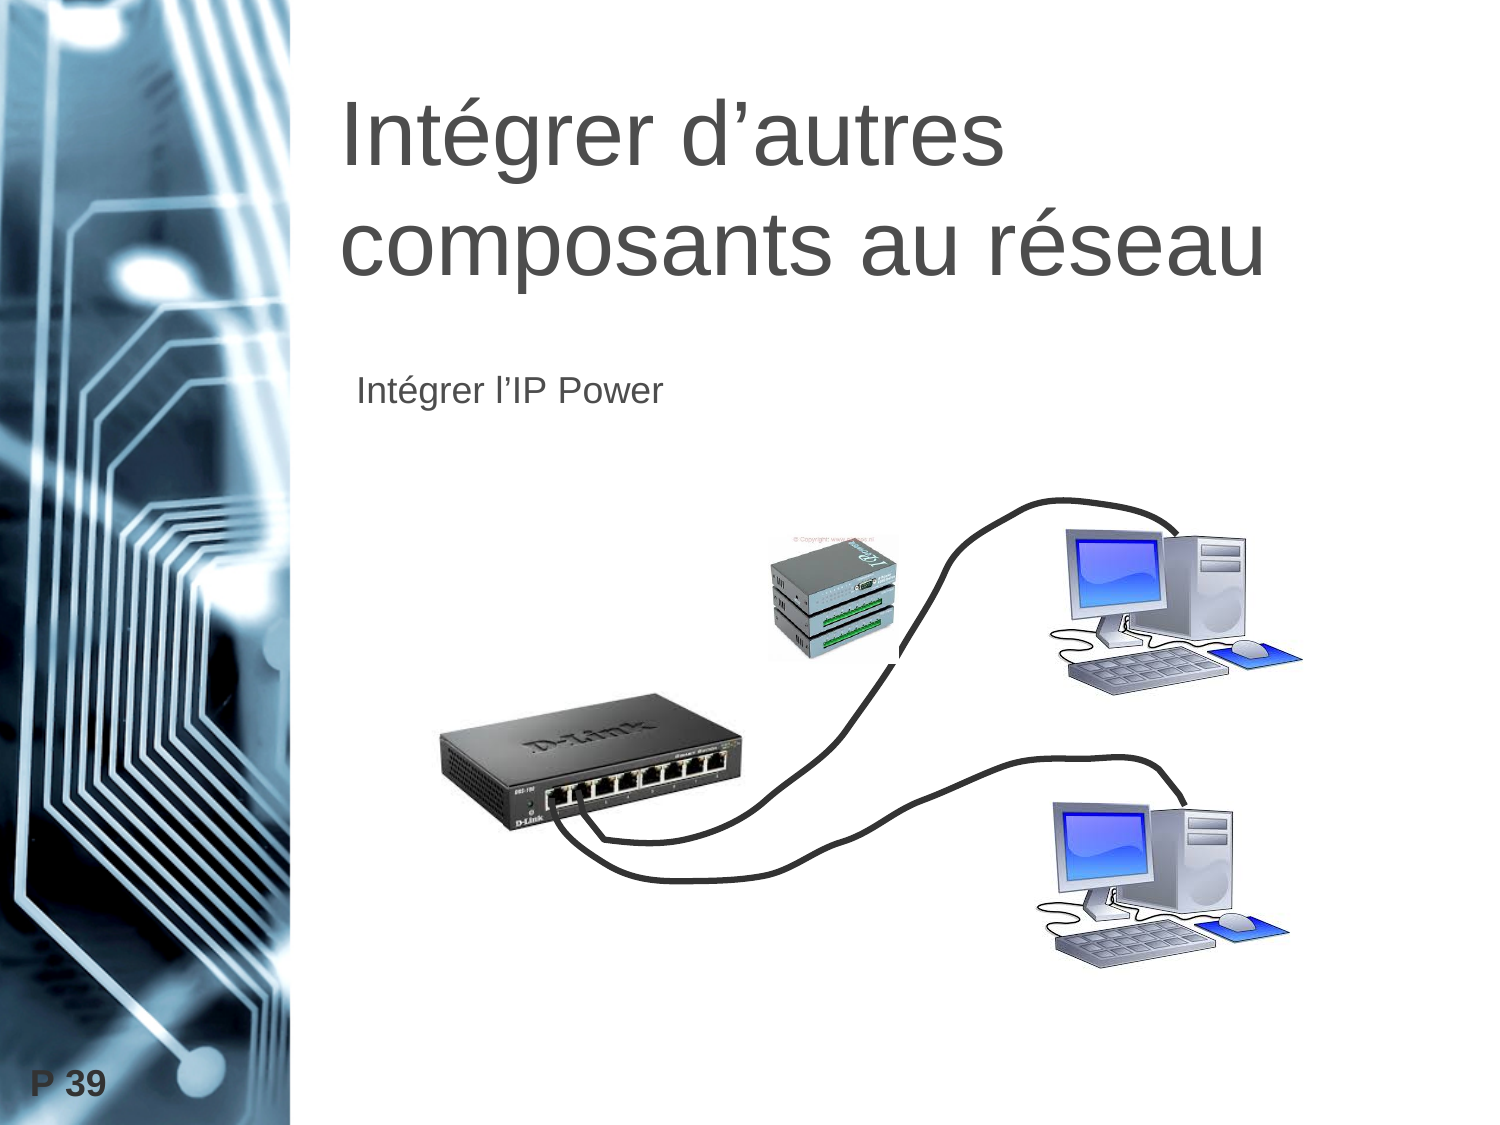

# Intégrer d’autres composants au réseau
Intégrer l’IP Power